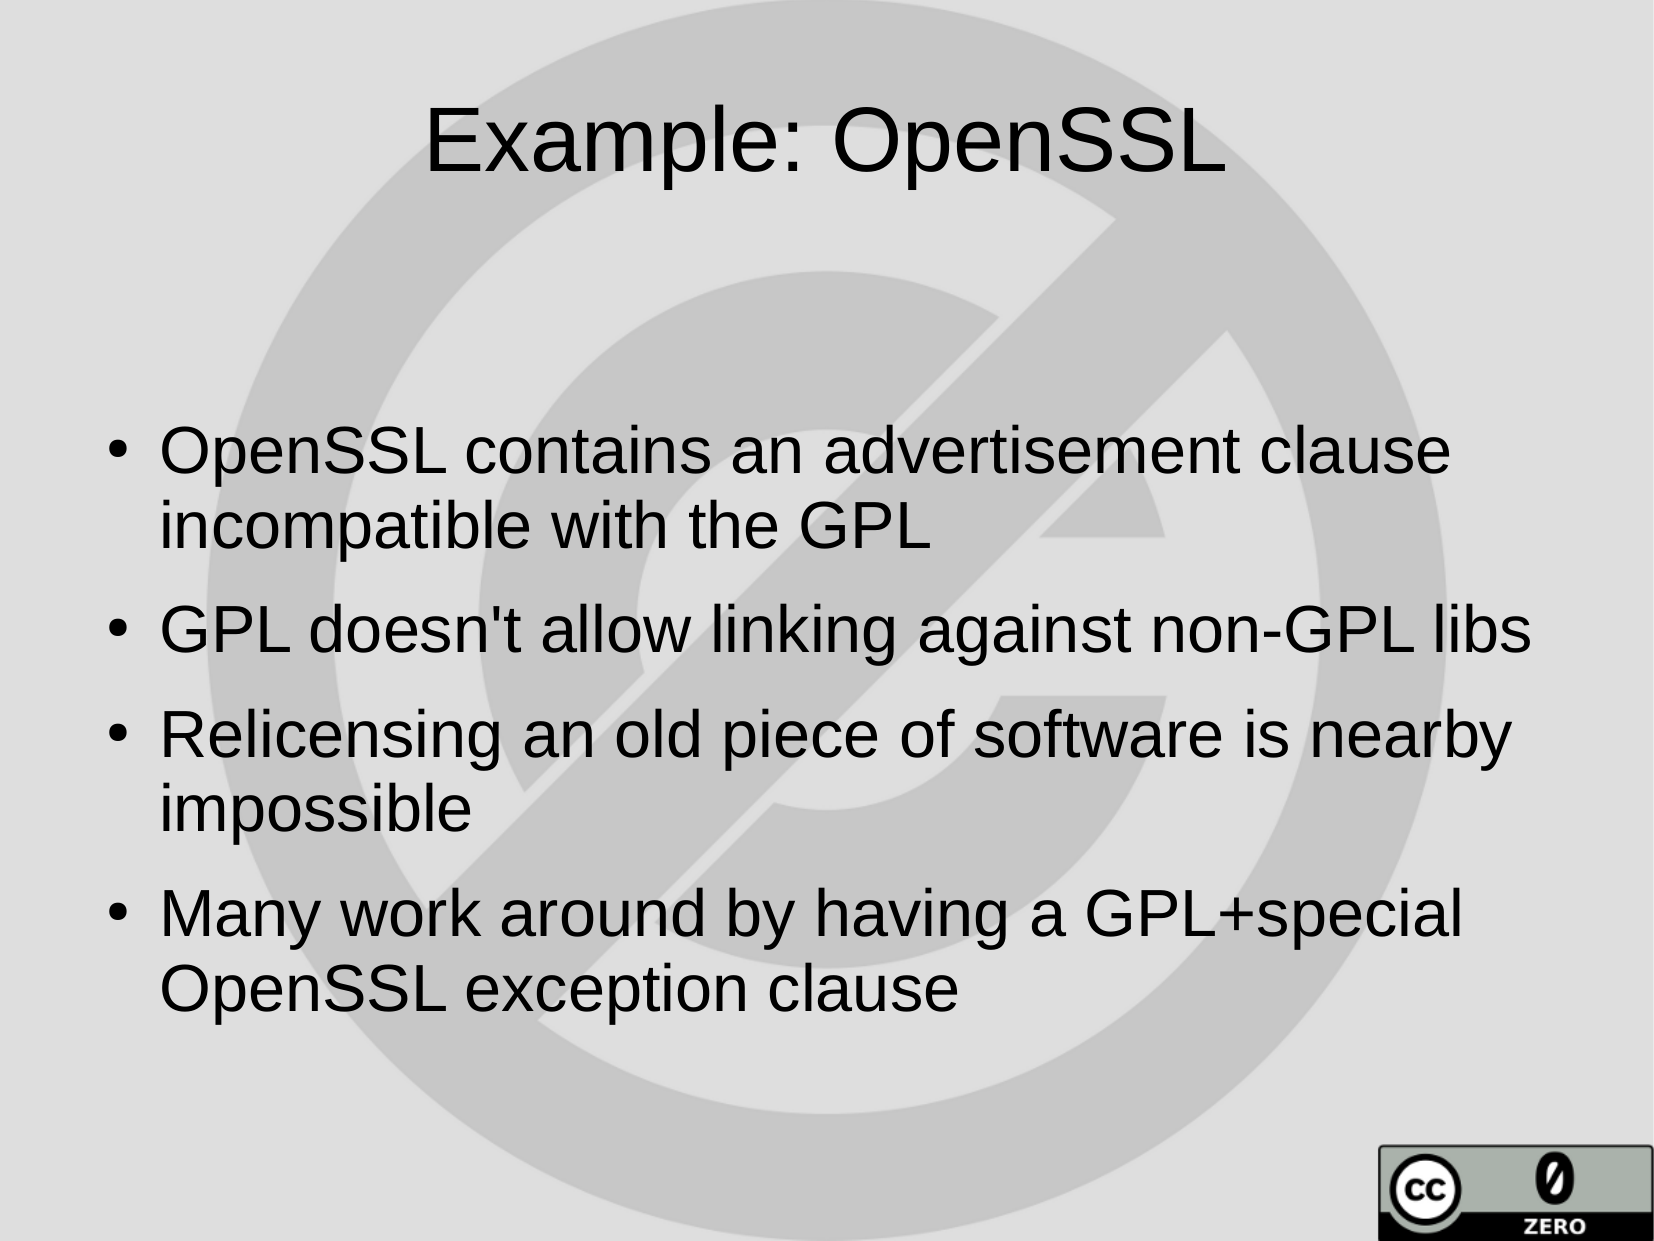

# Example: OpenSSL
OpenSSL contains an advertisement clause incompatible with the GPL
GPL doesn't allow linking against non-GPL libs
Relicensing an old piece of software is nearby impossible
Many work around by having a GPL+special OpenSSL exception clause